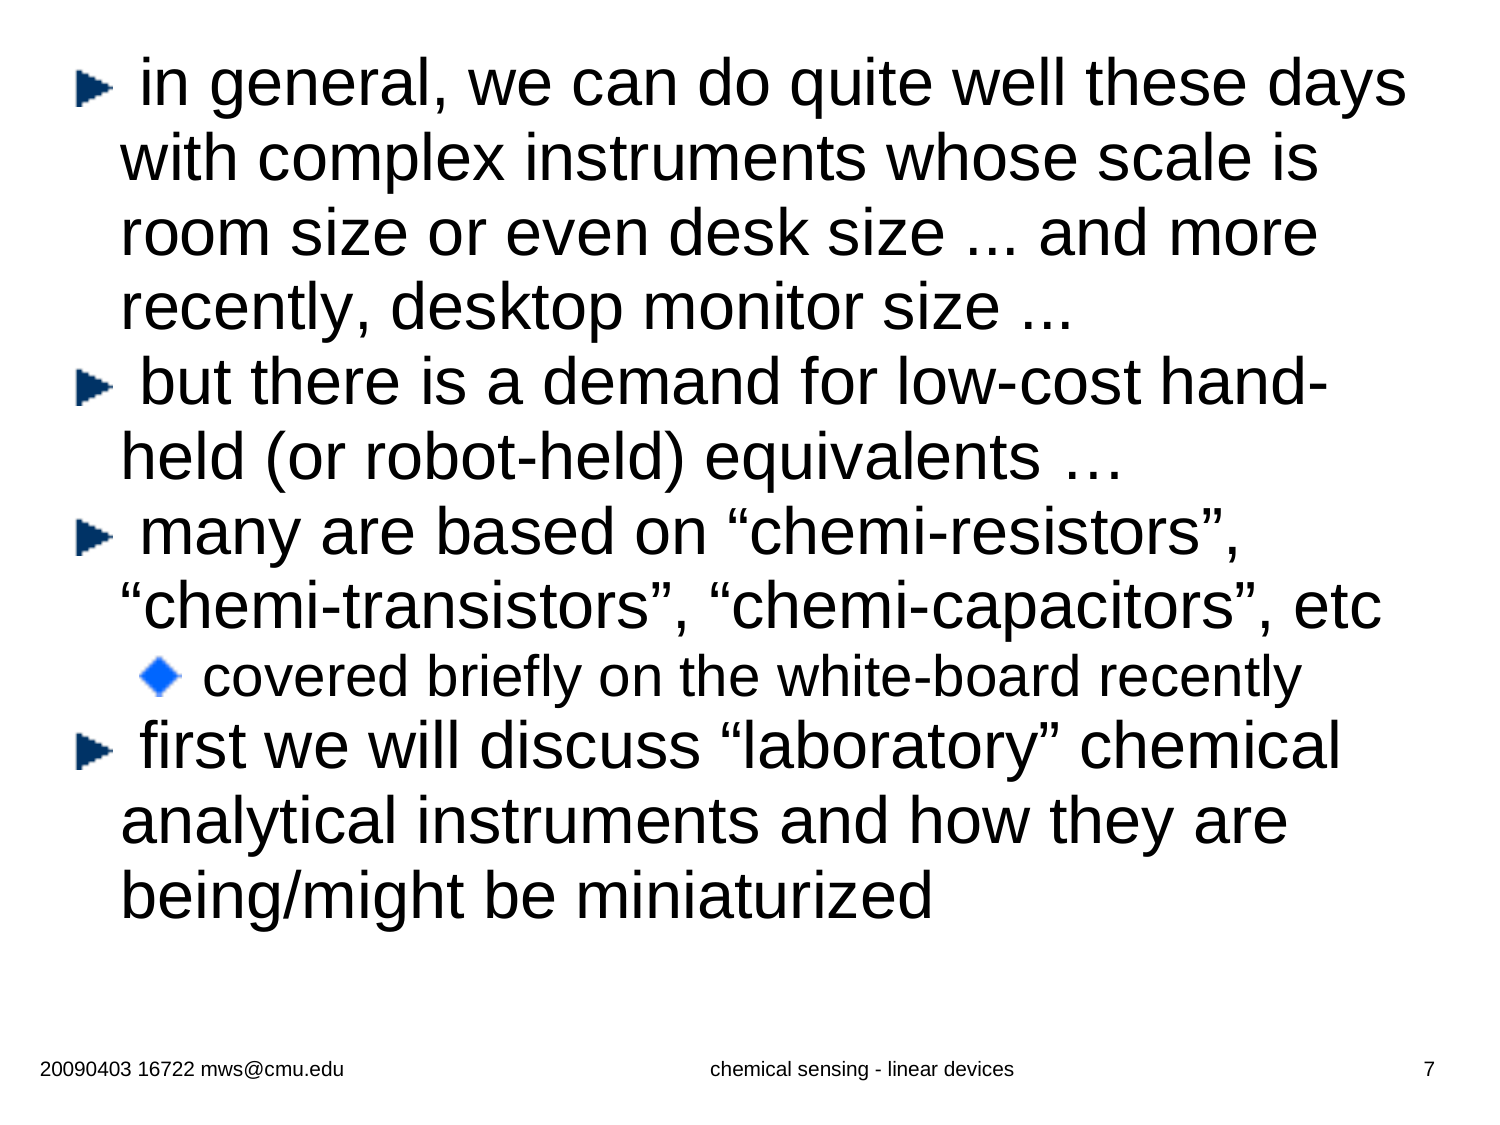

# in general, we can do quite well these days with complex instruments whose scale is room size or even desk size ... and more recently, desktop monitor size ...
 but there is a demand for low-cost hand-held (or robot-held) equivalents …
 many are based on “chemi-resistors”, “chemi-transistors”, “chemi-capacitors”, etc
 covered briefly on the white-board recently
 first we will discuss “laboratory” chemical analytical instruments and how they are being/might be miniaturized
20090403 16722 mws@cmu.edu
chemical sensing - linear devices
7